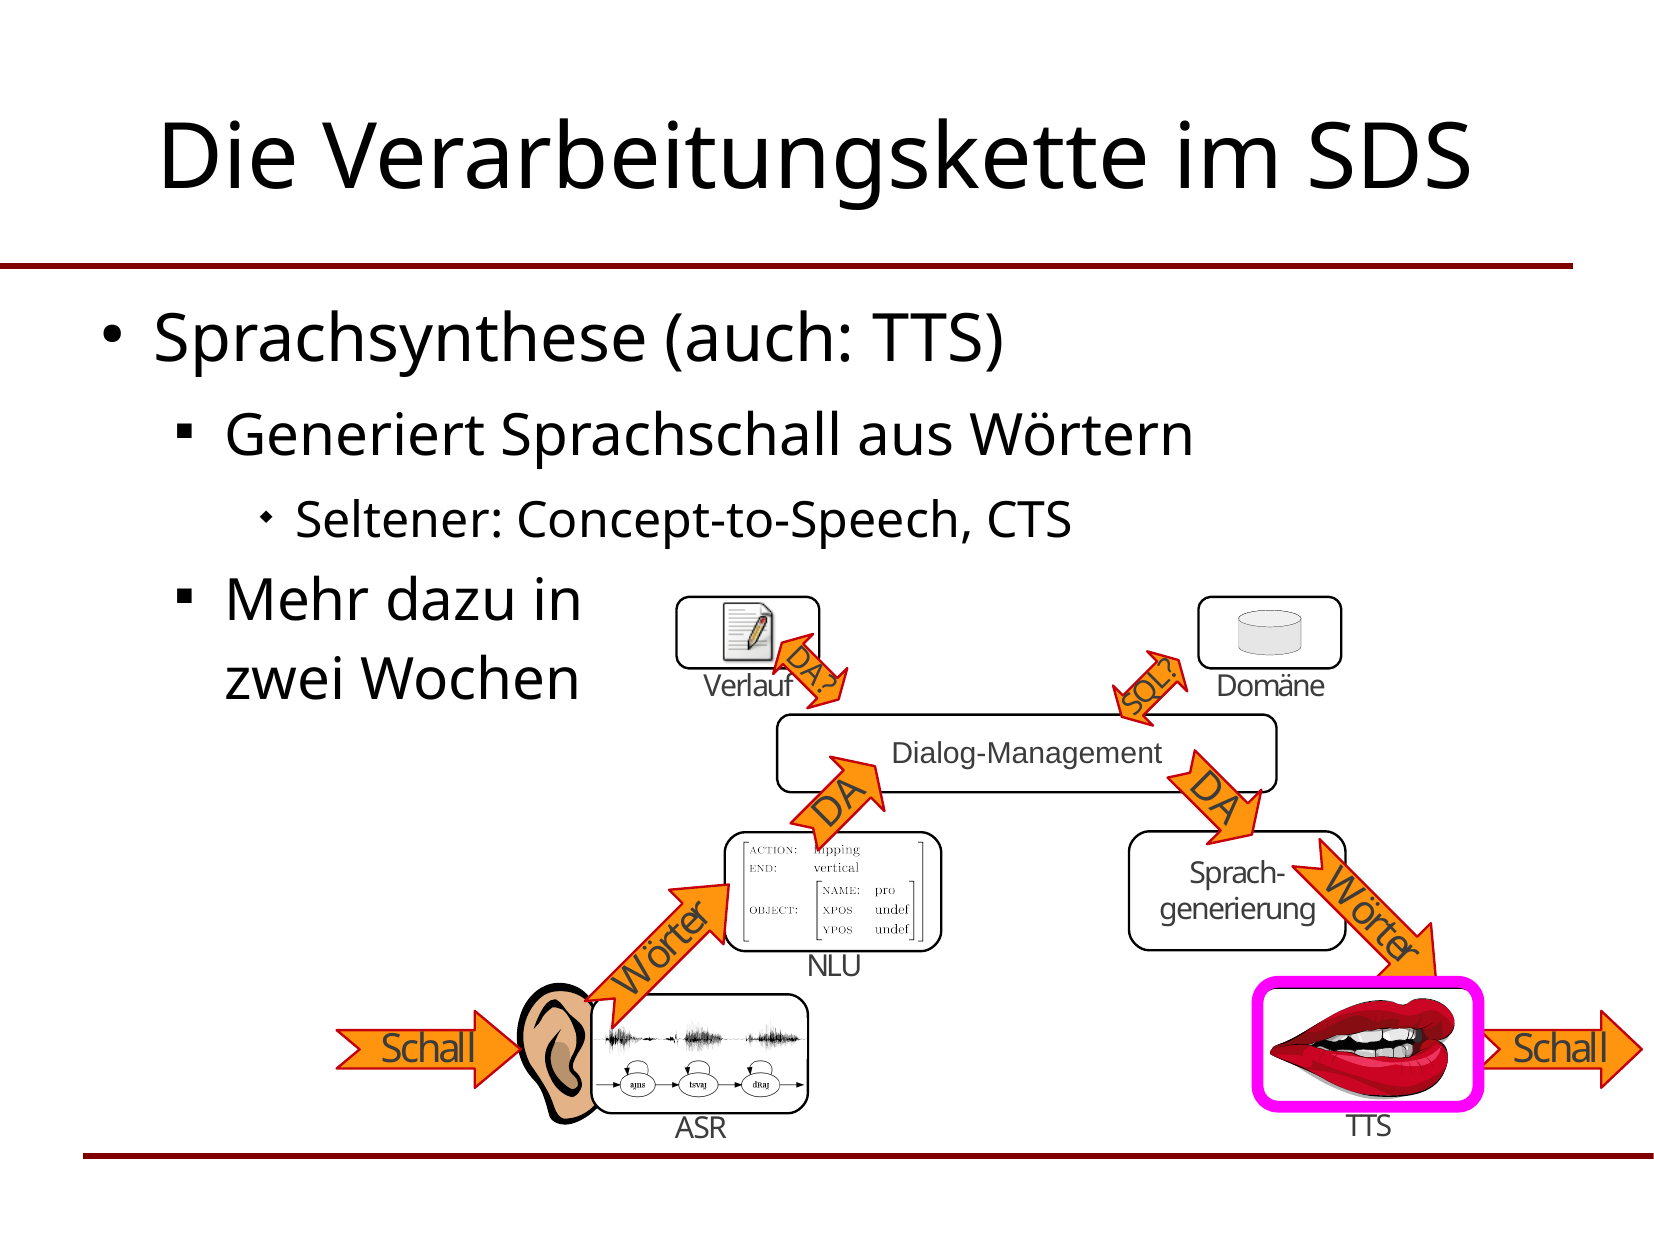

# Die Verarbeitungskette im SDS
Sprachsynthese (auch: TTS)
Generiert Sprachschall aus Wörtern
Seltener: Concept-to-Speech, CTS
Mehr dazu in
zwei Wochen